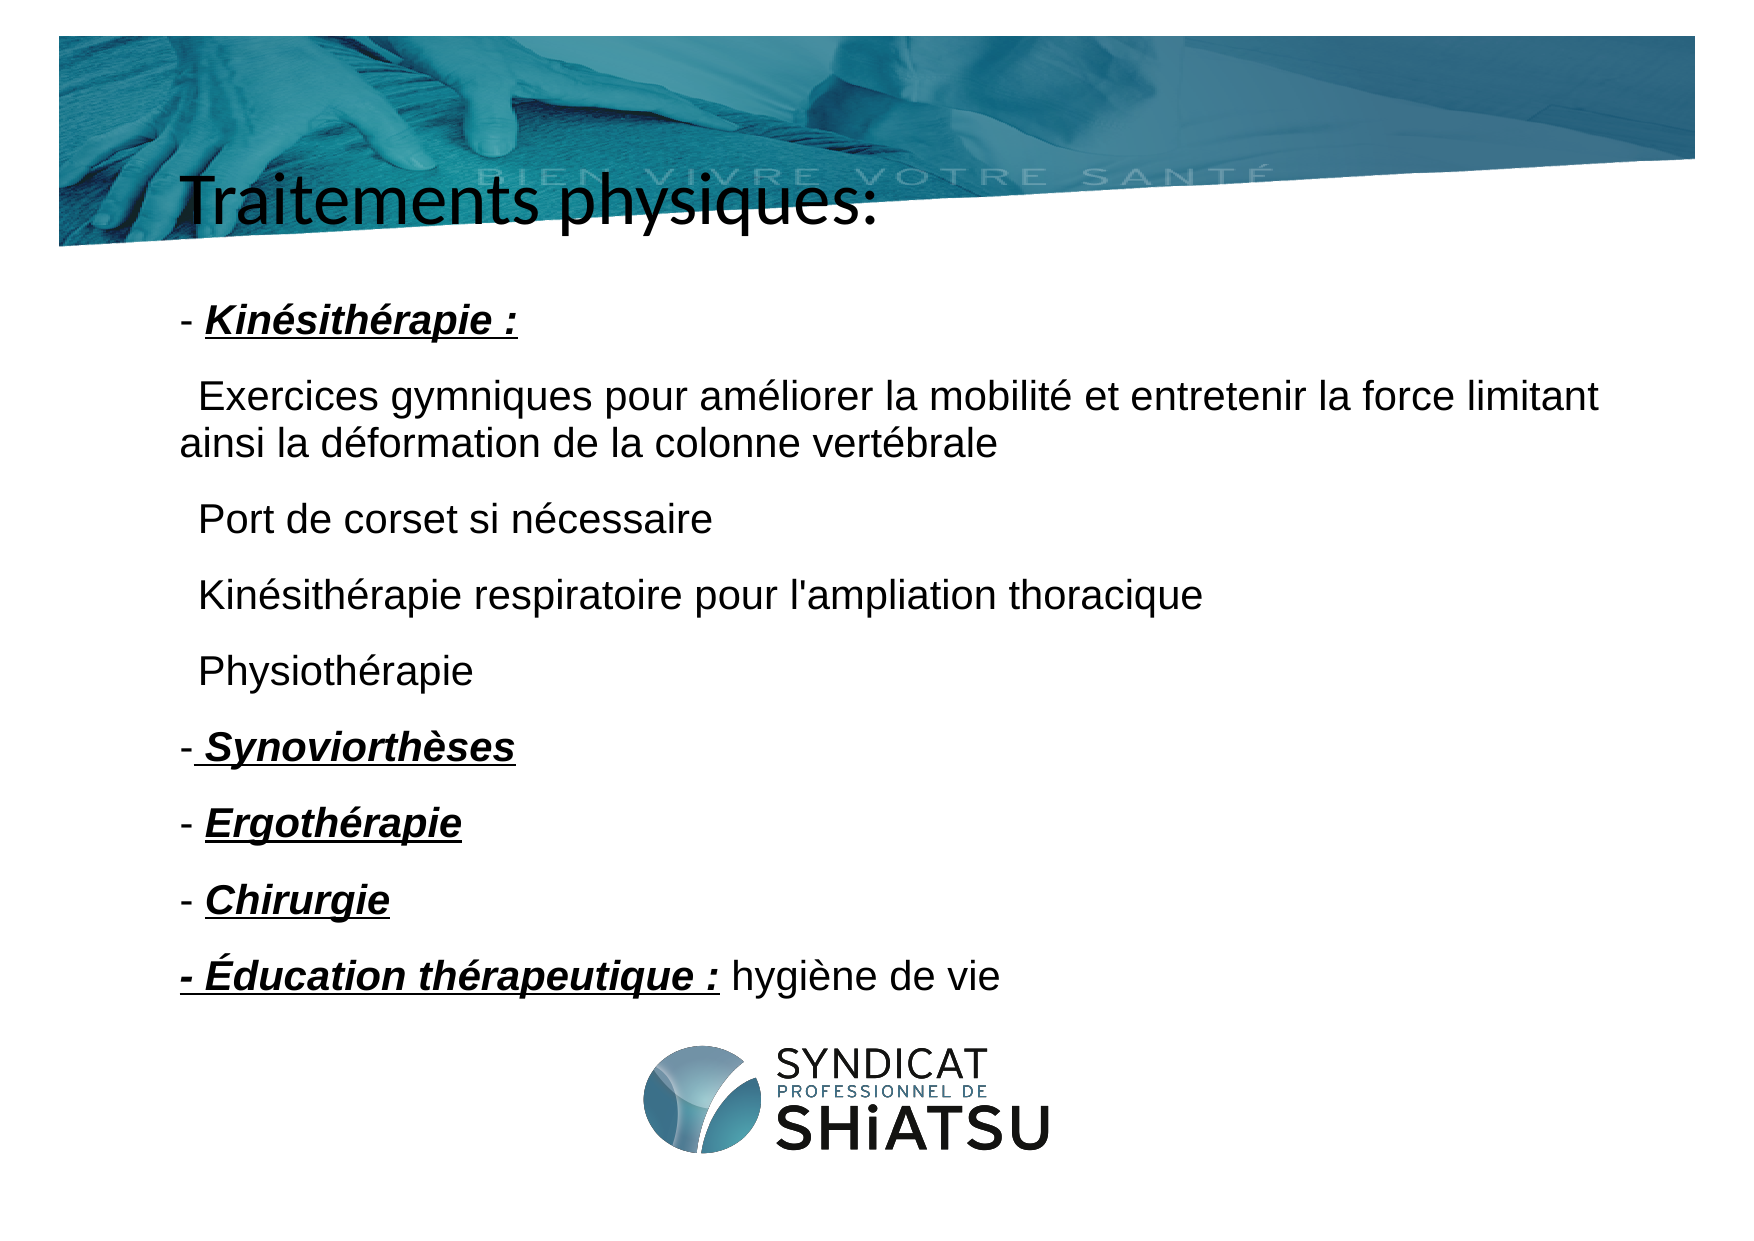

# Traitements physiques:
- Kinésithérapie :
Exercices gymniques pour améliorer la mobilité et entretenir la force limitant ainsi la déformation de la colonne vertébrale
Port de corset si nécessaire
Kinésithérapie respiratoire pour l'ampliation thoracique
Physiothérapie
- Synoviorthèses
- Ergothérapie
- Chirurgie
- Éducation thérapeutique : hygiène de vie